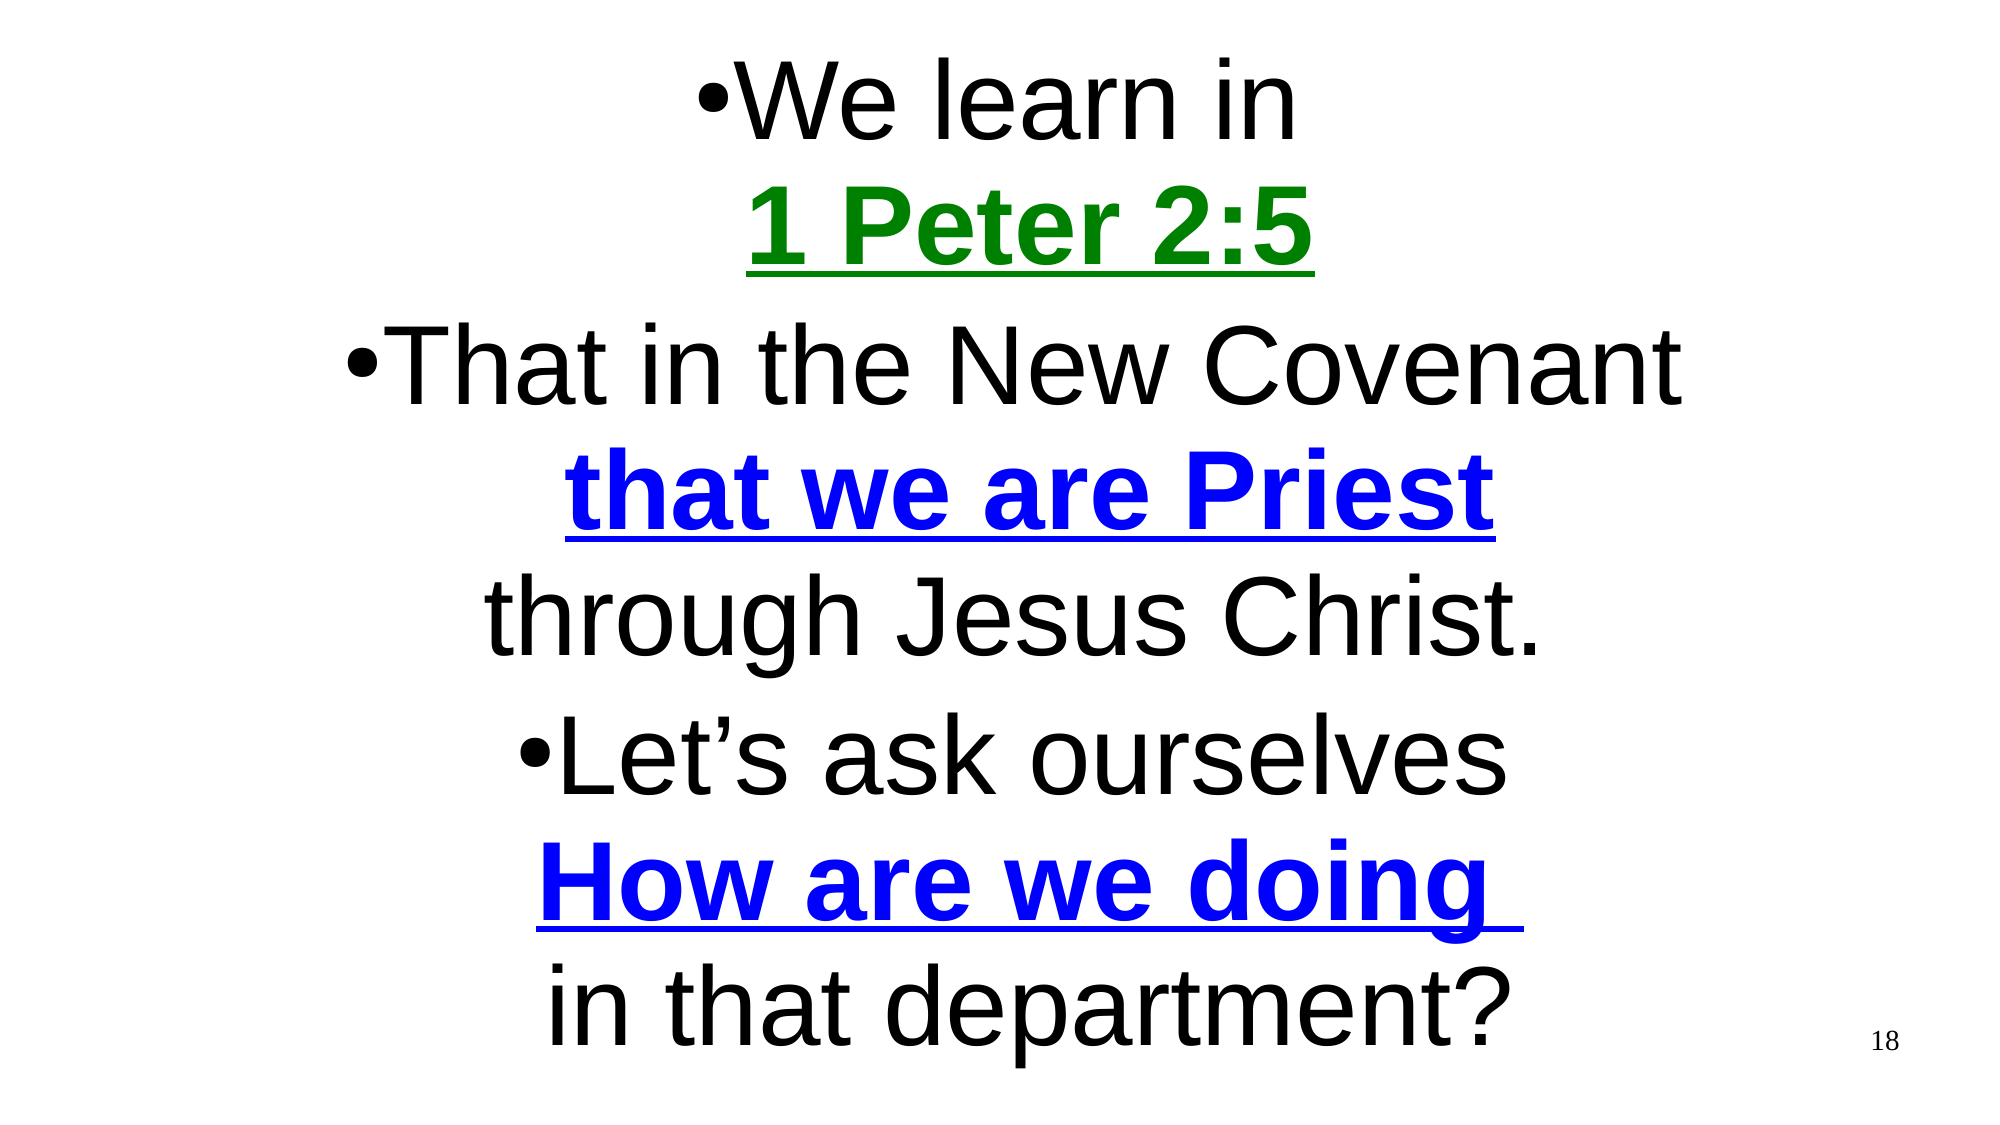

# We learn in 1 Peter 2:5
That in the New Covenant
that we are Priest
through Jesus Christ.
Let’s ask ourselves
How are we doing
in that department?
18